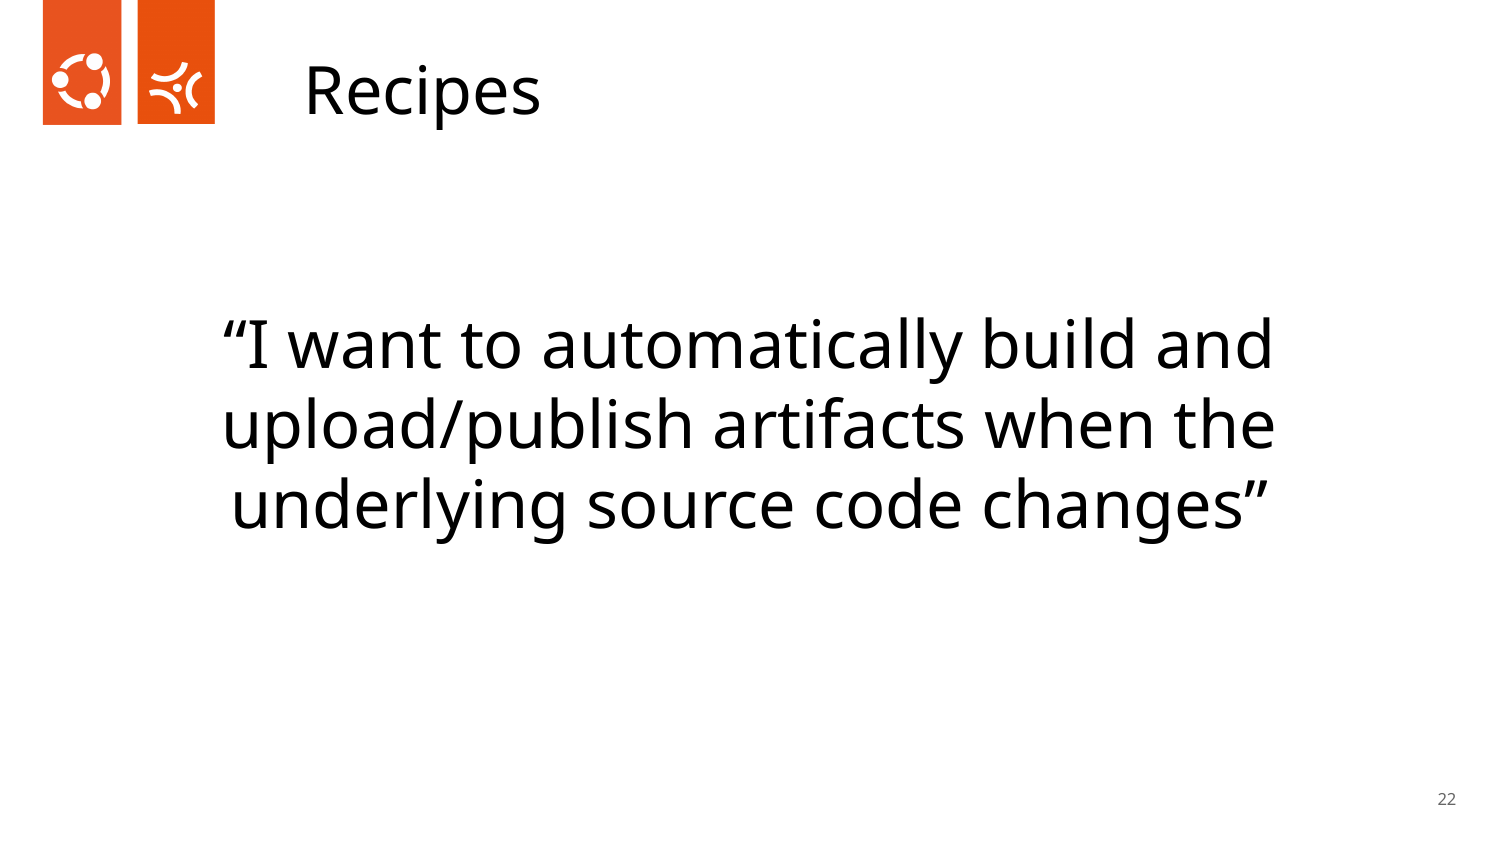

Recipes
# “I want to automatically build and upload/publish artifacts when the underlying source code changes”